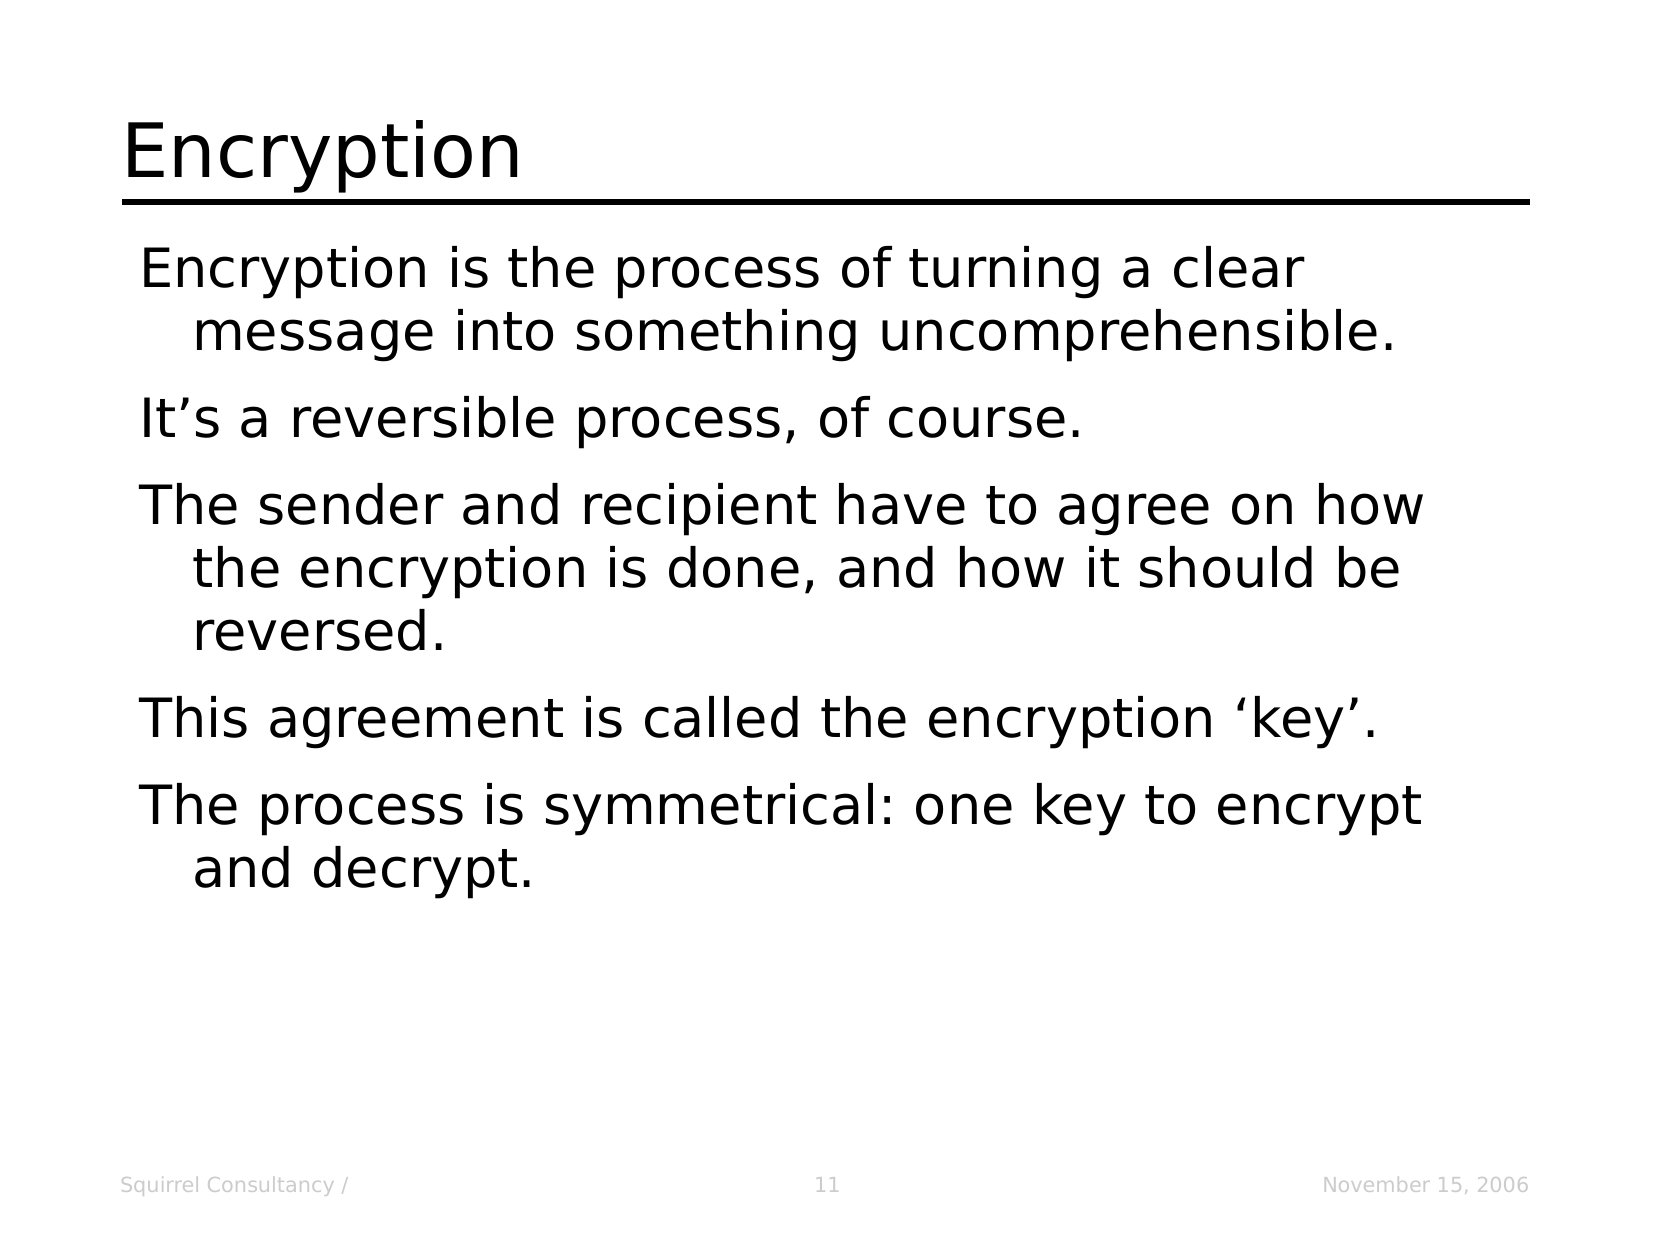

# Encryption
Encryption is the process of turning a clear message into something uncomprehensible.
It’s a reversible process, of course.
The sender and recipient have to agree on how the encryption is done, and how it should be reversed.
This agreement is called the encryption ‘key’.
The process is symmetrical: one key to encrypt and decrypt.